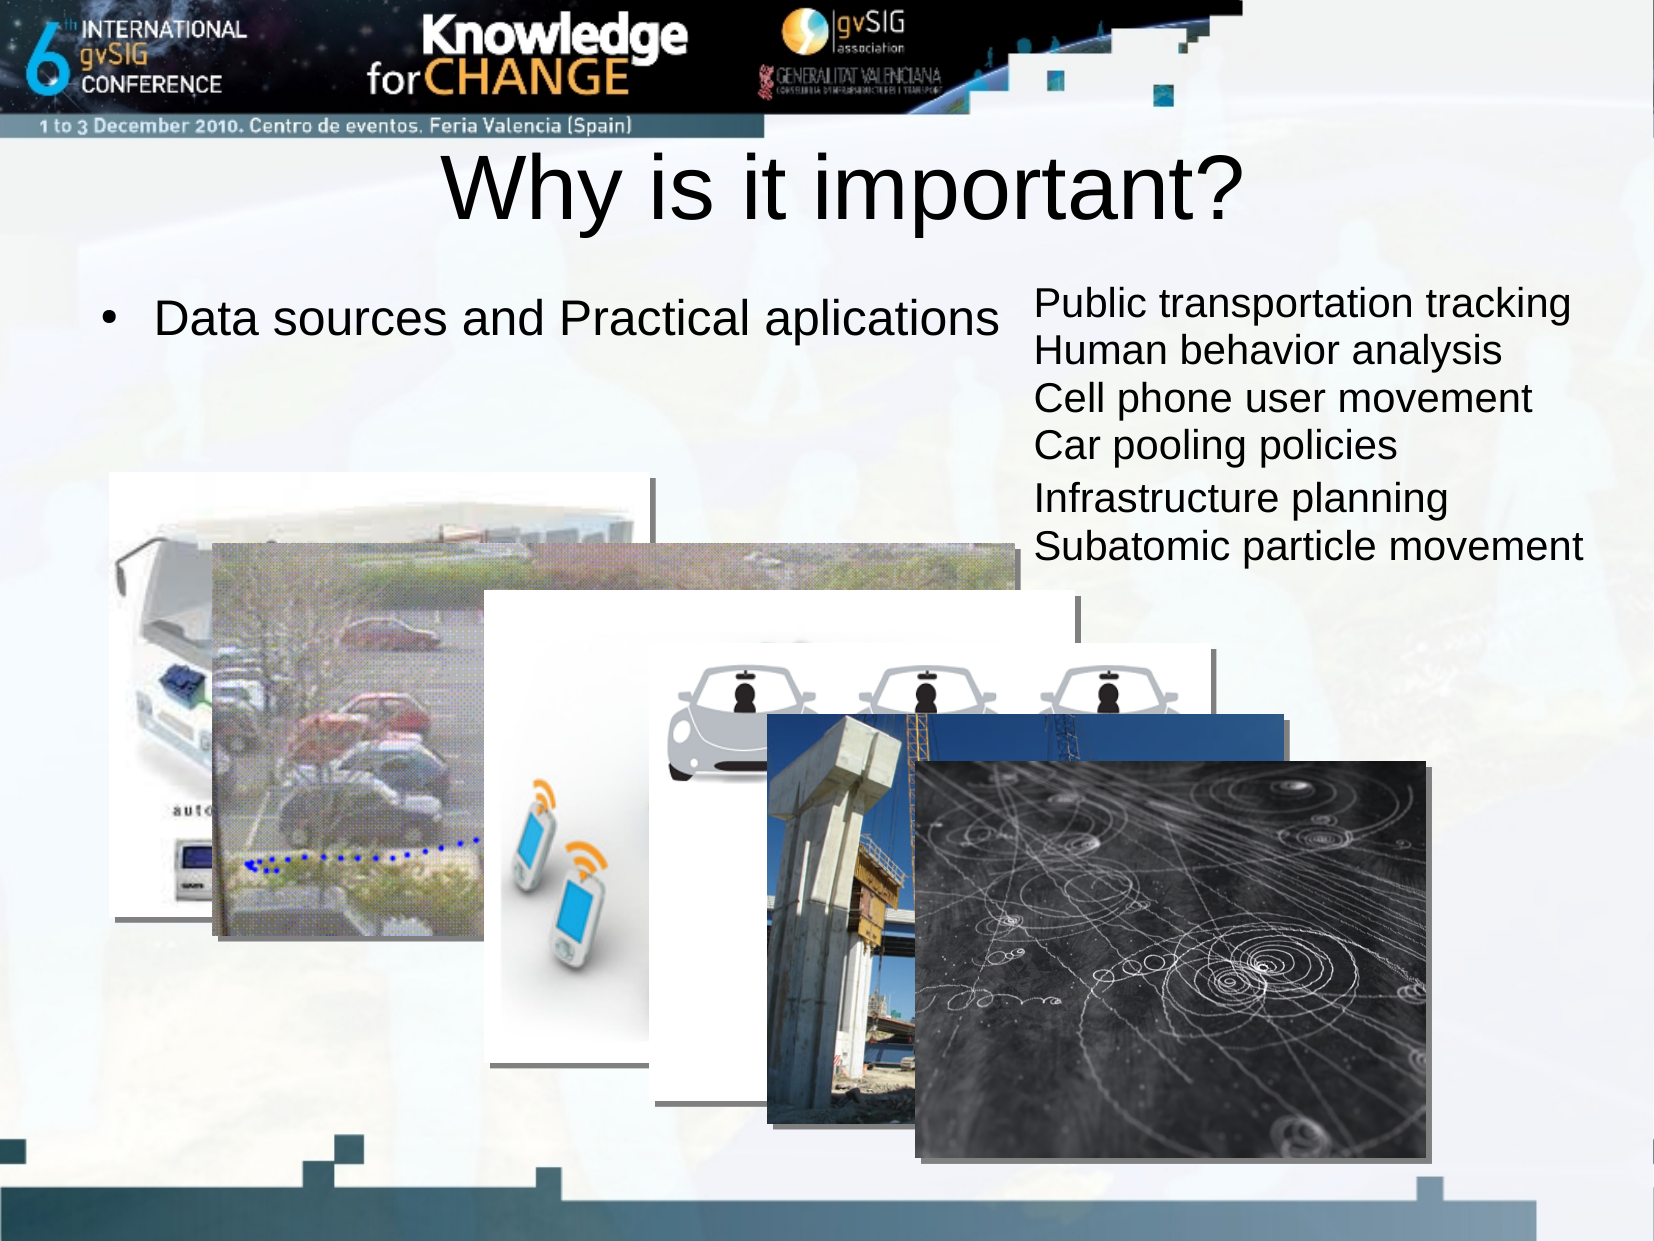

# Why is it important?
Public transportation tracking
Data sources and Practical aplications
Human behavior analysis
Cell phone user movement
Car pooling policies
Infrastructure planning
Subatomic particle movement